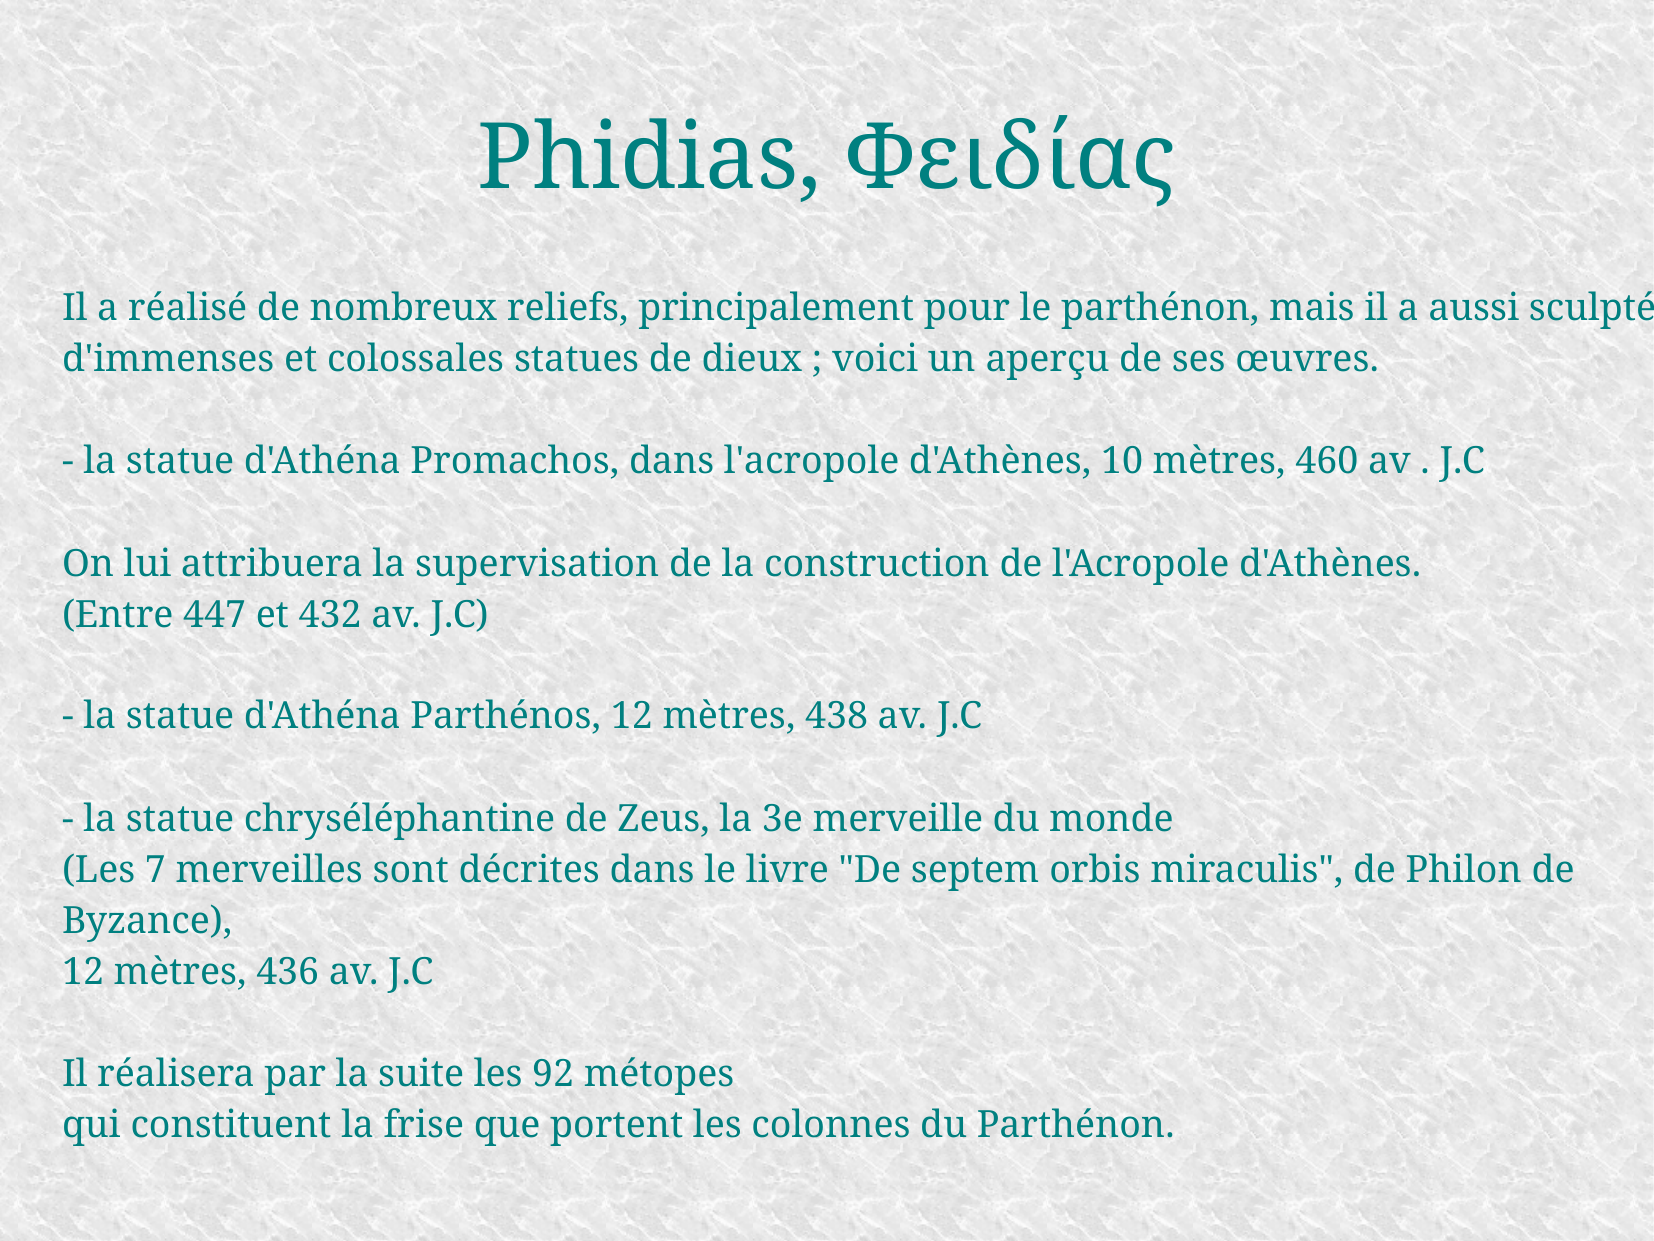

# Phidias, Φειδίας
Il a réalisé de nombreux reliefs, principalement pour le parthénon, mais il a aussi sculpté d'immenses et colossales statues de dieux ; voici un aperçu de ses œuvres.
- la statue d'Athéna Promachos, dans l'acropole d'Athènes, 10 mètres, 460 av . J.C
On lui attribuera la supervisation de la construction de l'Acropole d'Athènes.
(Entre 447 et 432 av. J.C)
- la statue d'Athéna Parthénos, 12 mètres, 438 av. J.C
- la statue chryséléphantine de Zeus, la 3e merveille du monde
(Les 7 merveilles sont décrites dans le livre "De septem orbis miraculis", de Philon de Byzance),
12 mètres, 436 av. J.C
Il réalisera par la suite les 92 métopes
qui constituent la frise que portent les colonnes du Parthénon.